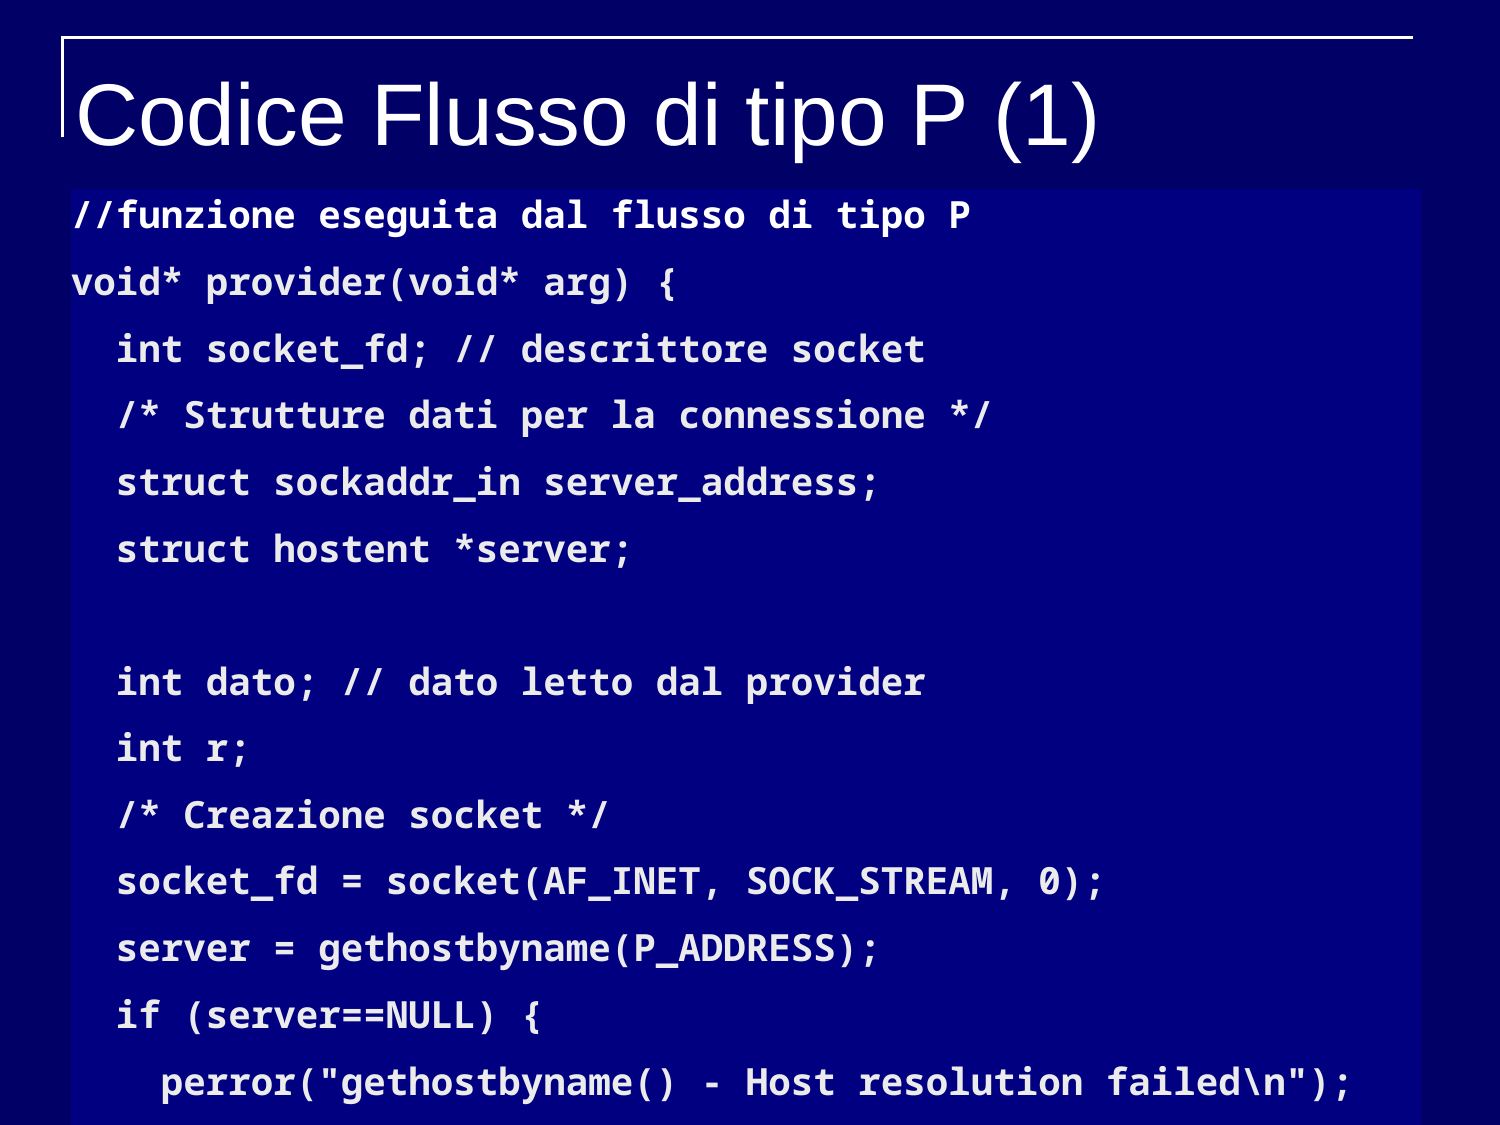

# Codice Flusso di tipo P (1)
//funzione eseguita dal flusso di tipo P
void* provider(void* arg) {
 int socket_fd; // descrittore socket
 /* Strutture dati per la connessione */
 struct sockaddr_in server_address;
 struct hostent *server;
 int dato; // dato letto dal provider
 int r;
 /* Creazione socket */
 socket_fd = socket(AF_INET, SOCK_STREAM, 0);
 server = gethostbyname(P_ADDRESS);
 if (server==NULL) {
 perror("gethostbyname() - Host resolution failed\n");
 exit(-1);
 }